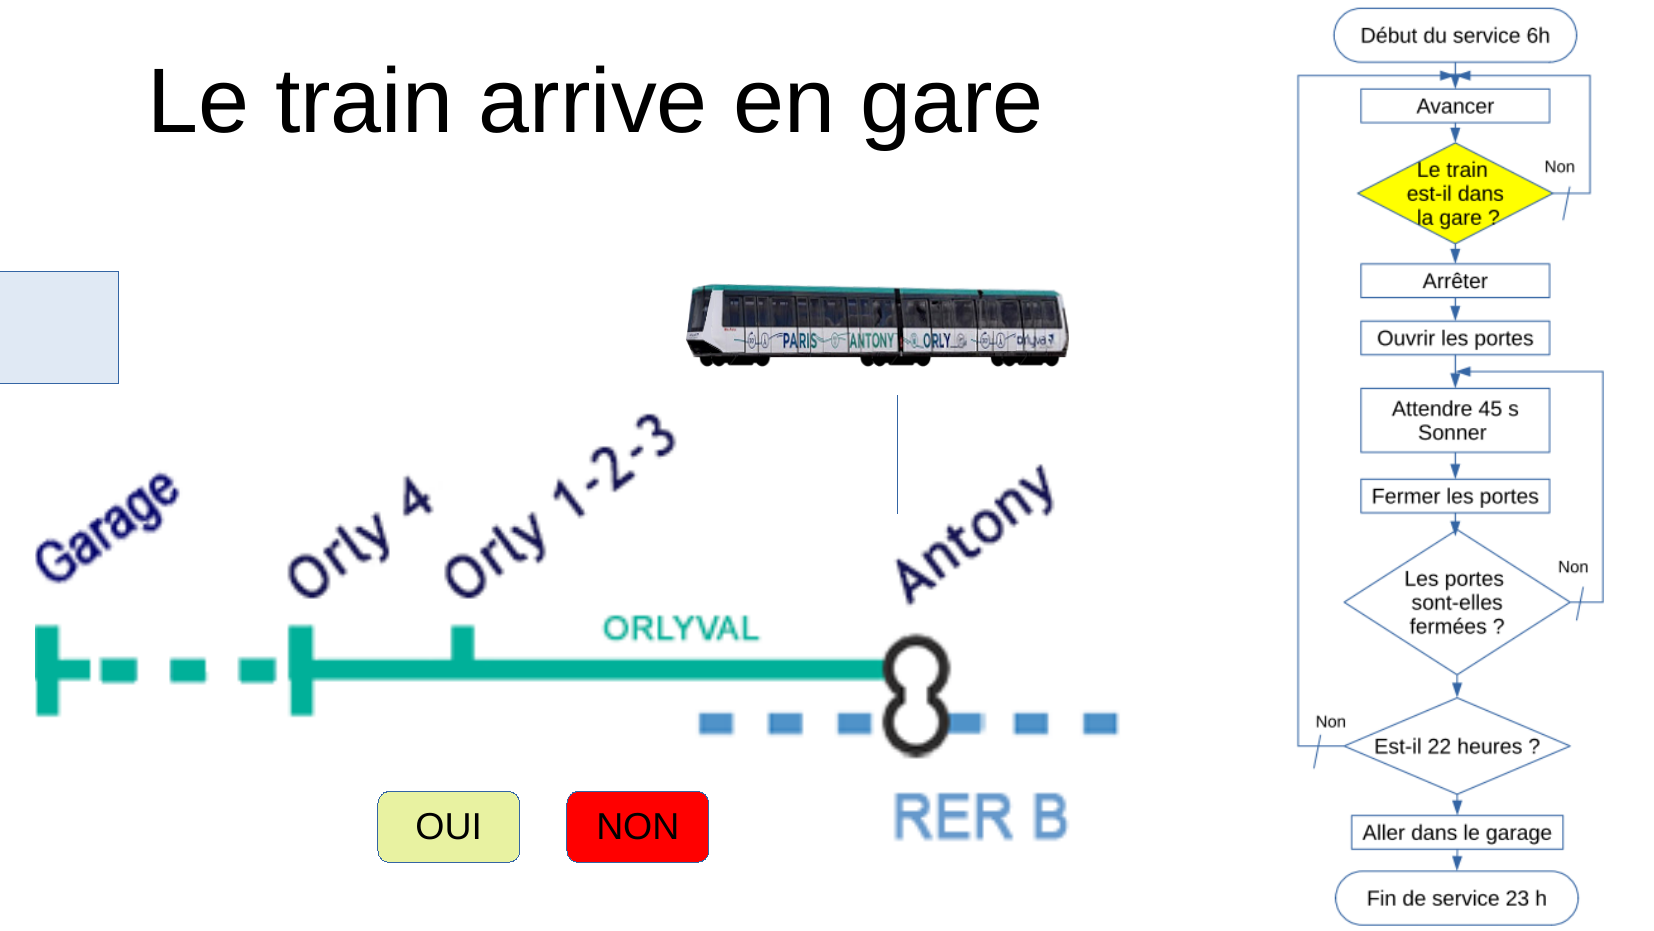

# Le train arrive en gare
OUI
NON